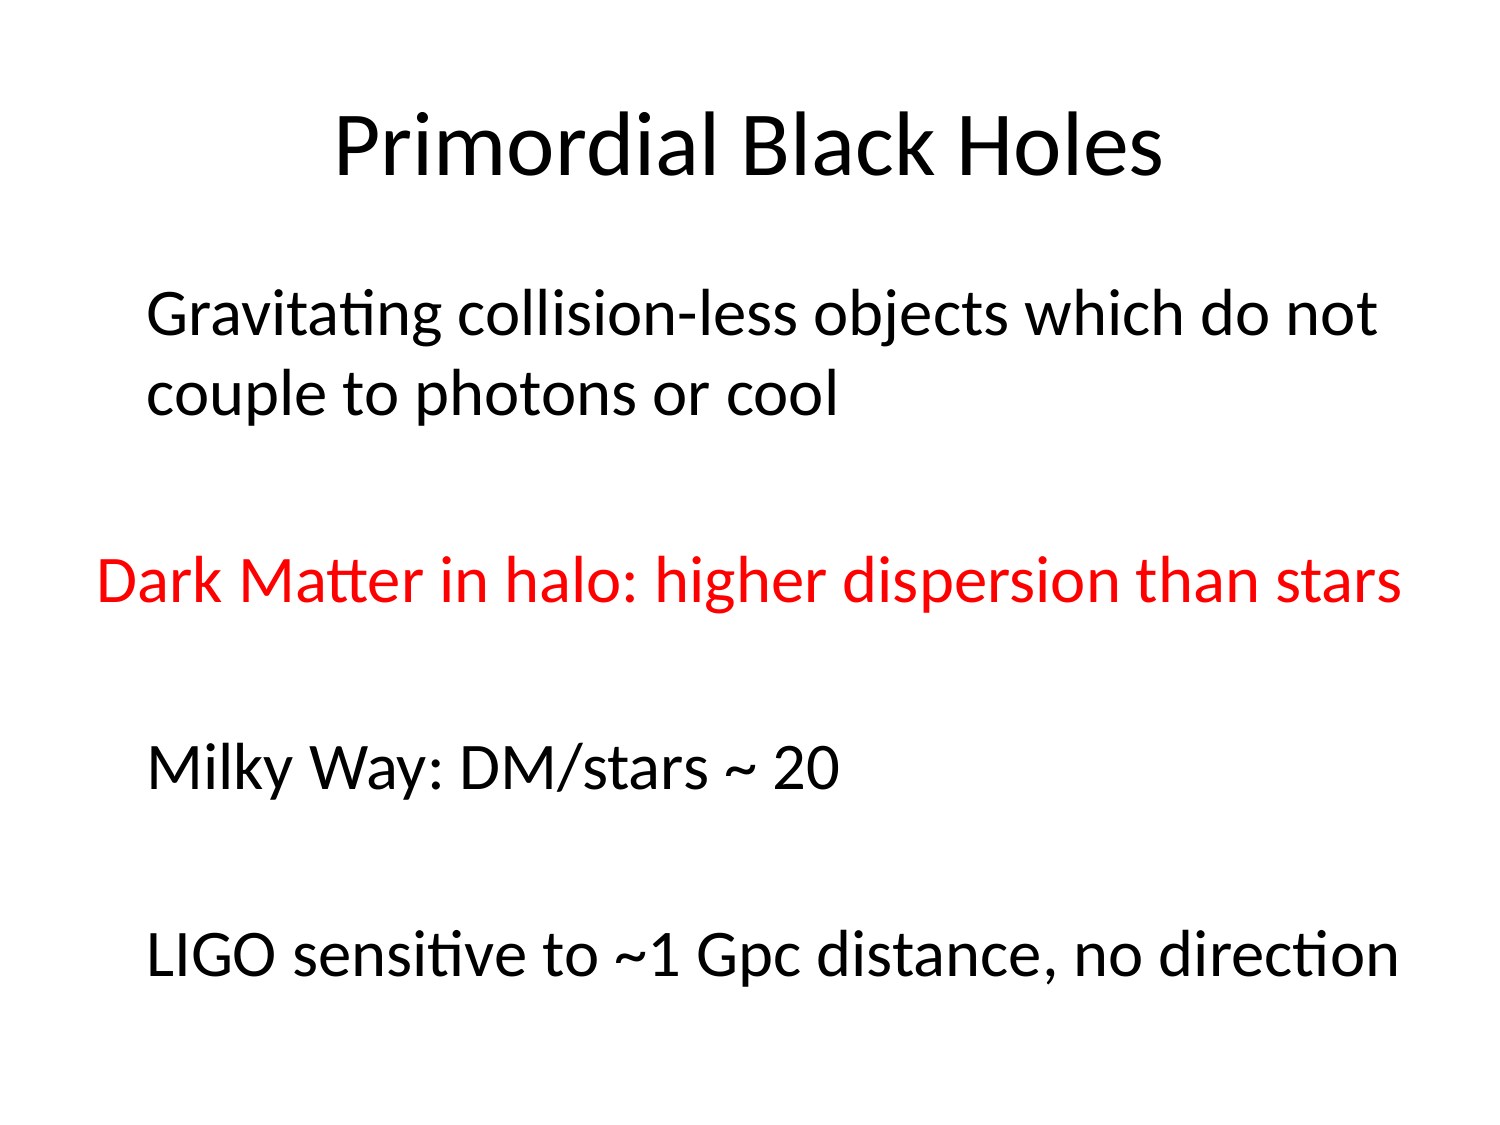

# Primordial Black Holes
Gravitating collision-less objects which do not couple to photons or cool
Dark Matter in halo: higher dispersion than stars
Milky Way: DM/stars ~ 20
LIGO sensitive to ~1 Gpc distance, no direction